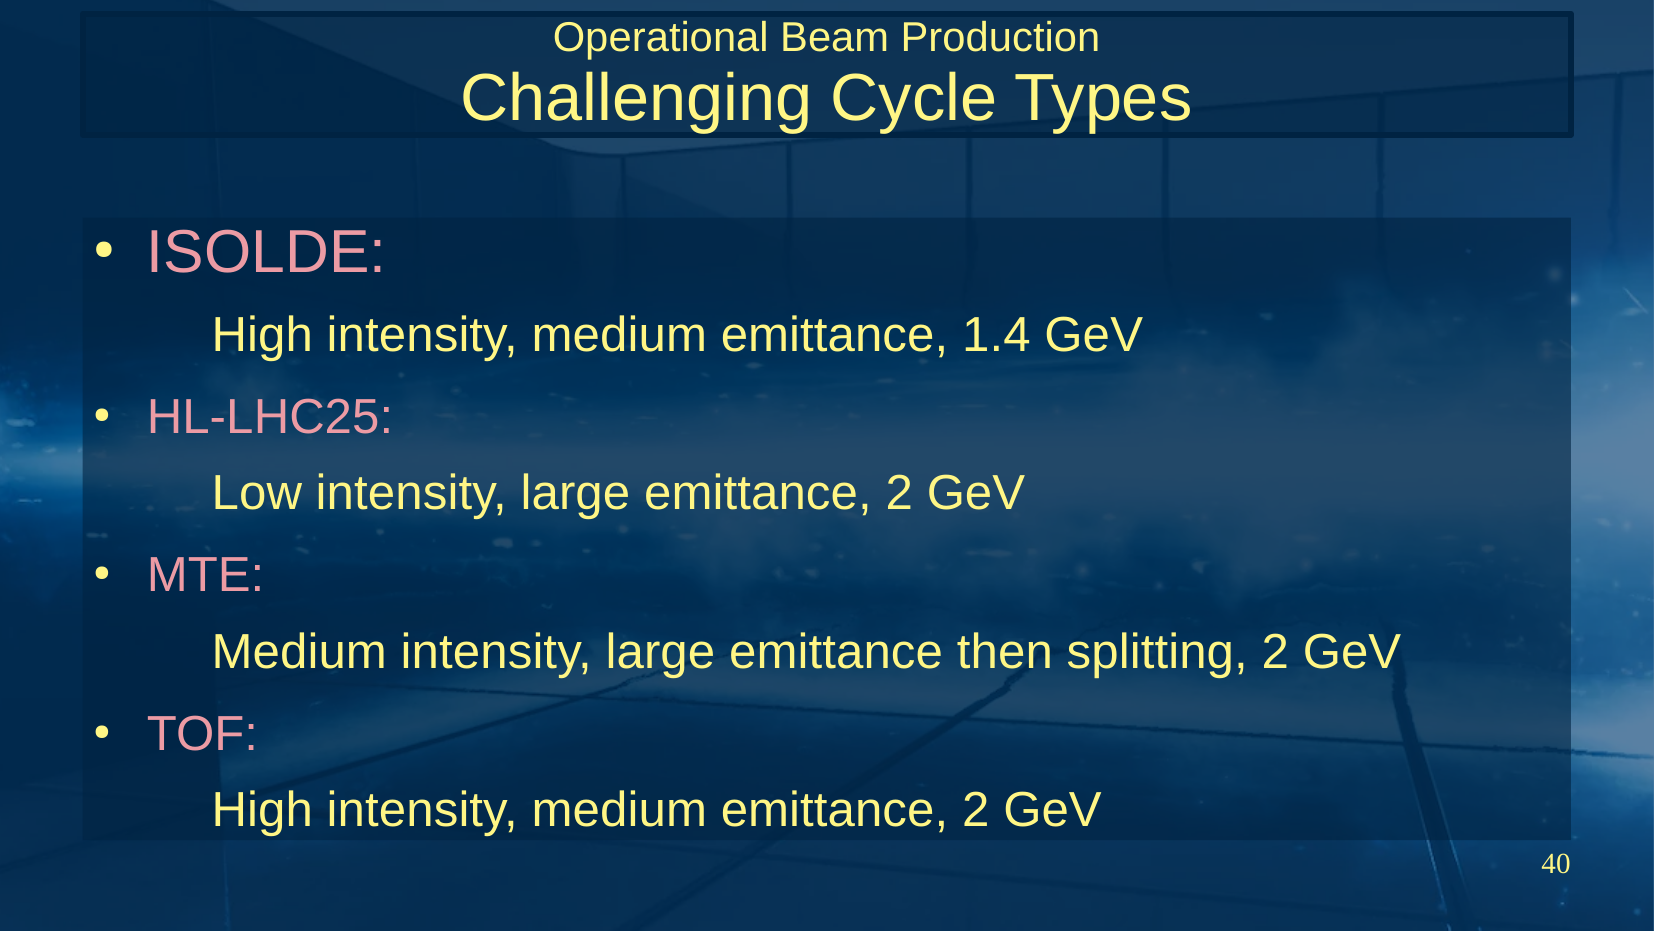

# Operational Beam Production Challenging Cycle Types
ISOLDE:
High intensity, medium emittance, 1.4 GeV
HL-LHC25:
Low intensity, large emittance, 2 GeV
MTE:
Medium intensity, large emittance then splitting, 2 GeV
TOF:
High intensity, medium emittance, 2 GeV
40